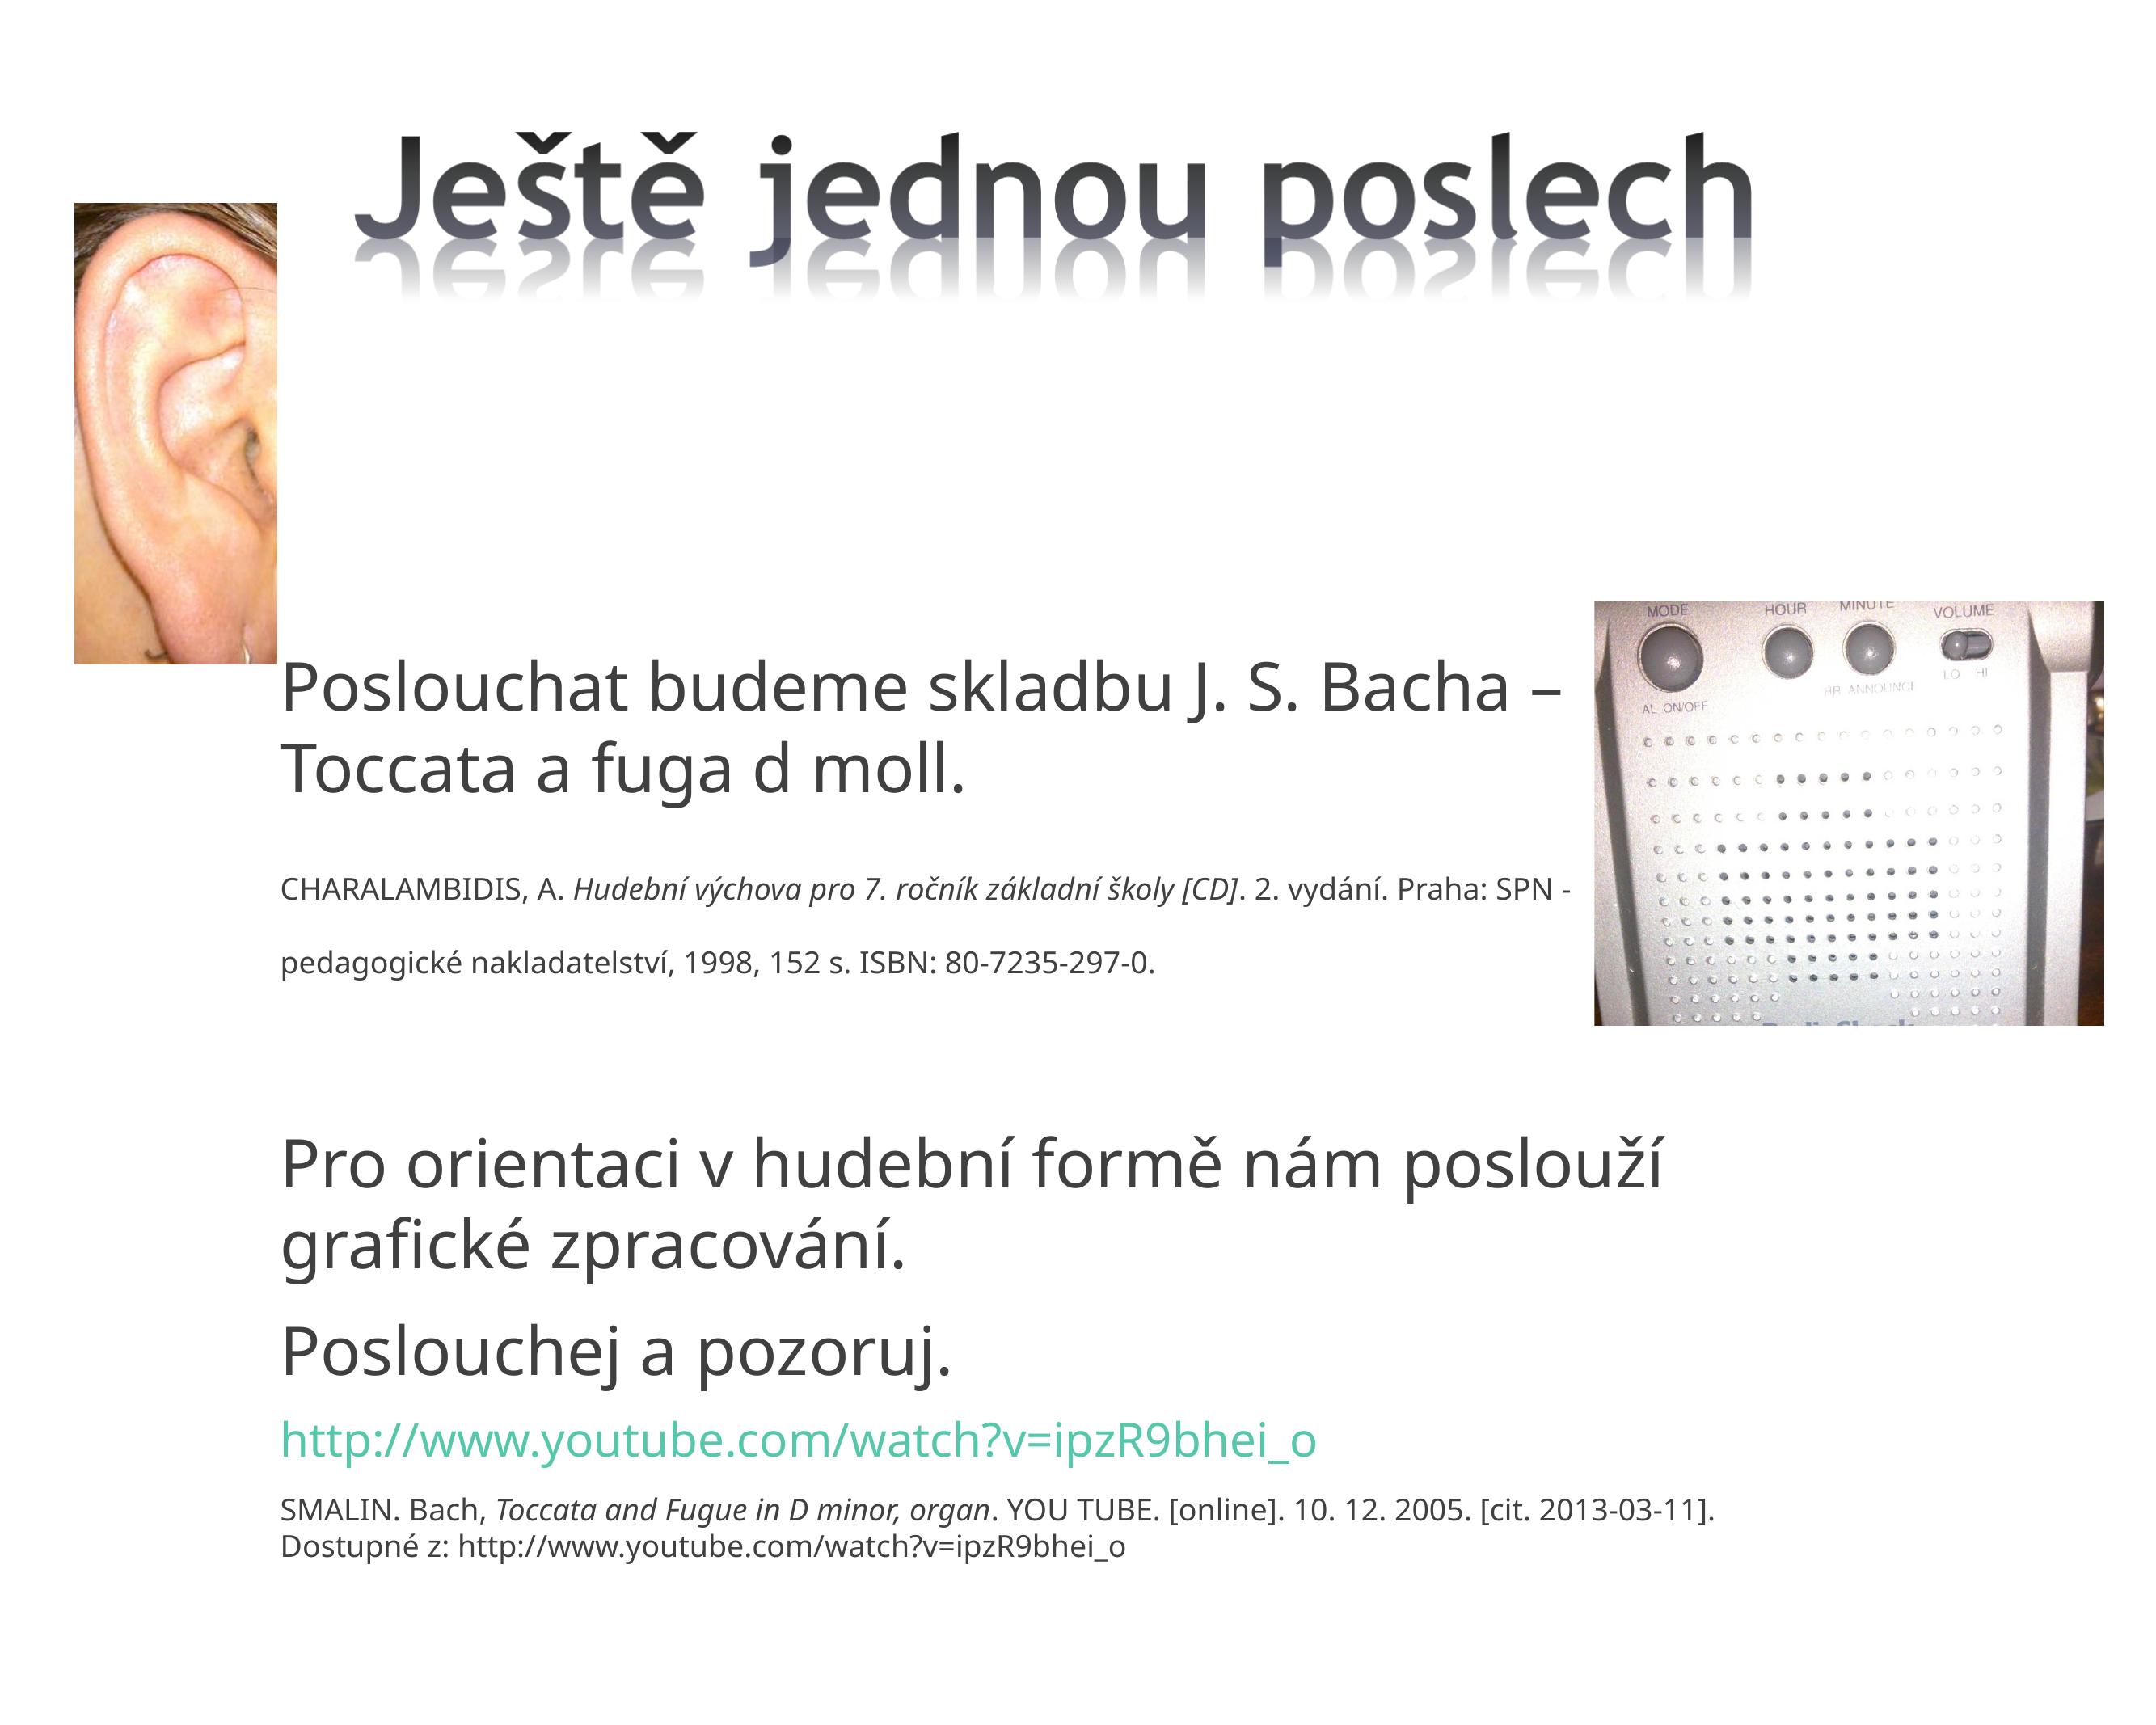

# Poslouchat budeme skladbu J. S. Bacha – Toccata a fuga d moll.
CHARALAMBIDIS, A. Hudební výchova pro 7. ročník základní školy [CD]. 2. vydání. Praha: SPN - pedagogické nakladatelství, 1998, 152 s. ISBN: 80-7235-297-0.
Pro orientaci v hudební formě nám poslouží grafické zpracování.
Poslouchej a pozoruj.
http://www.youtube.com/watch?v=ipzR9bhei_o
SMALIN. Bach, Toccata and Fugue in D minor, organ. YOU TUBE. [online]. 10. 12. 2005. [cit. 2013-03-11]. Dostupné z: http://www.youtube.com/watch?v=ipzR9bhei_o